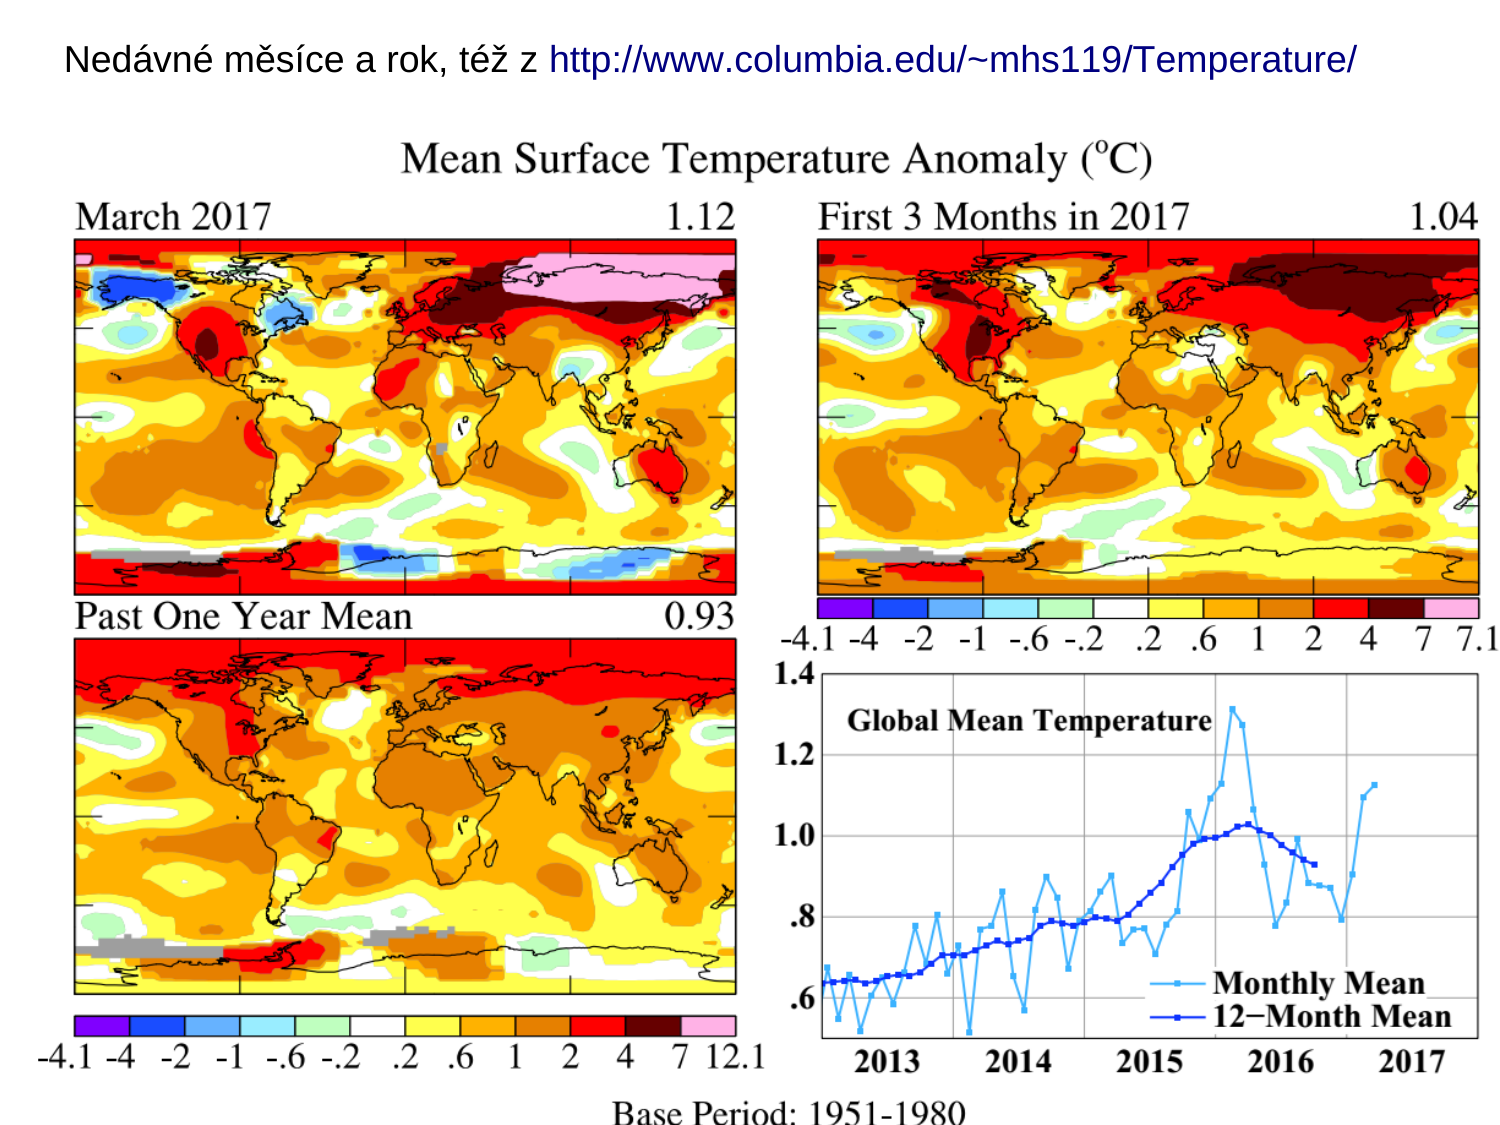

# Nedávné měsíce a rok, též z http://www.columbia.edu/~mhs119/Temperature/